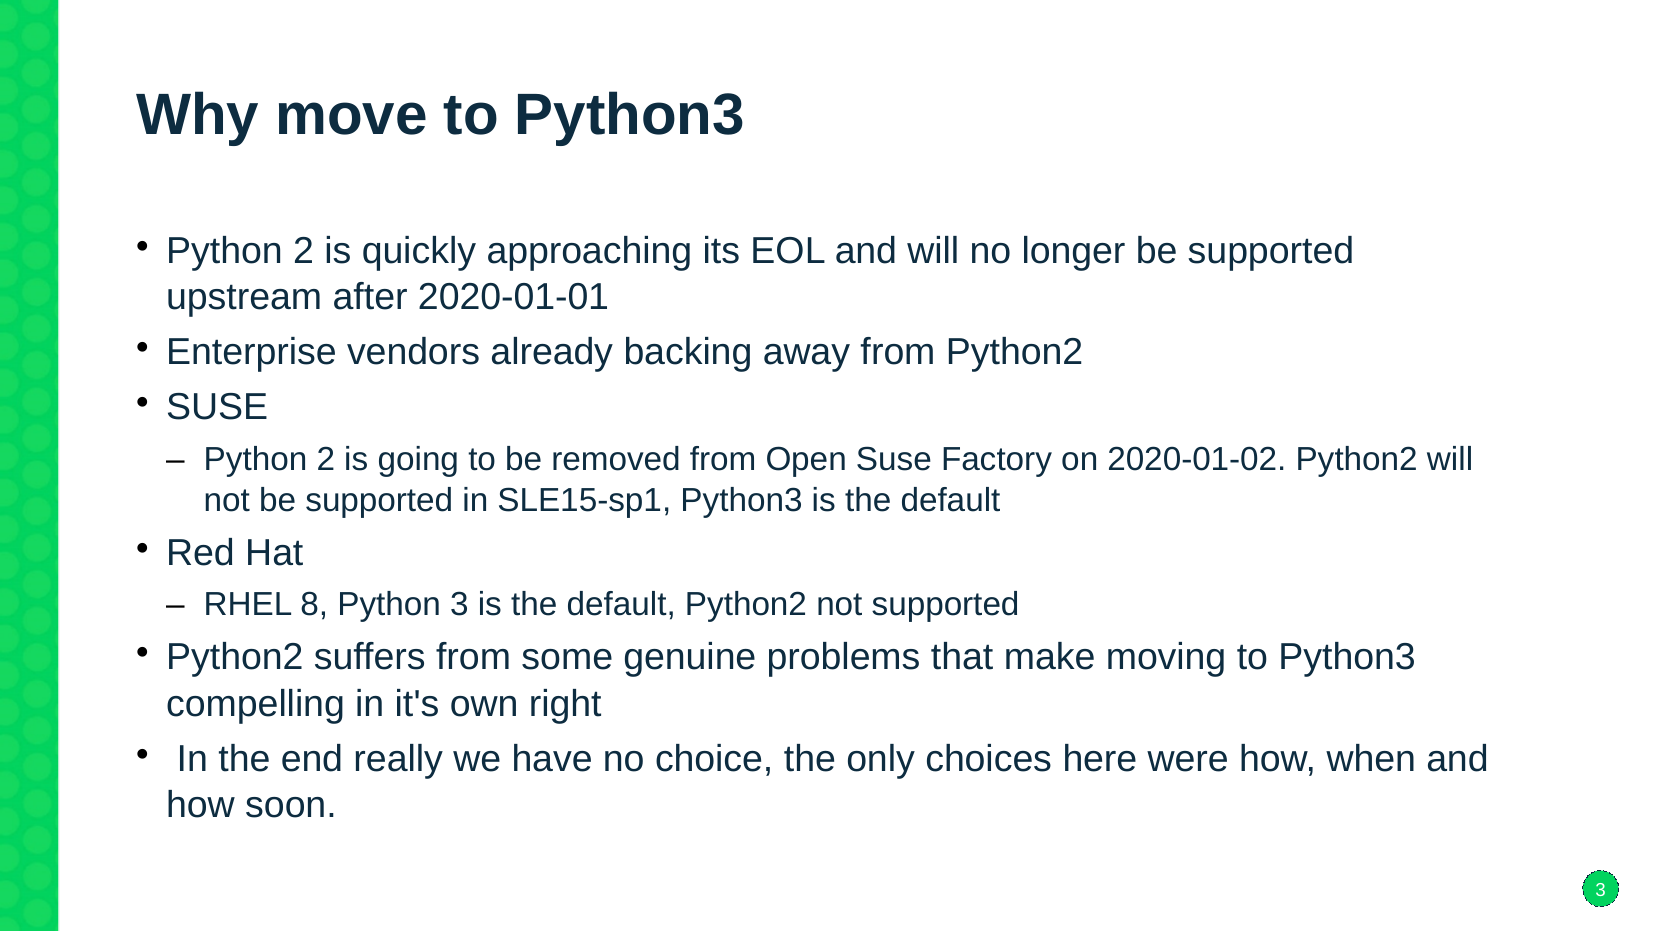

# Why move to Python3
Python 2 is quickly approaching its EOL and will no longer be supported upstream after 2020-01-01
Enterprise vendors already backing away from Python2
SUSE
Python 2 is going to be removed from Open Suse Factory on 2020-01-02. Python2 will not be supported in SLE15-sp1, Python3 is the default
Red Hat
RHEL 8, Python 3 is the default, Python2 not supported
Python2 suffers from some genuine problems that make moving to Python3 compelling in it's own right
 In the end really we have no choice, the only choices here were how, when and how soon.
3